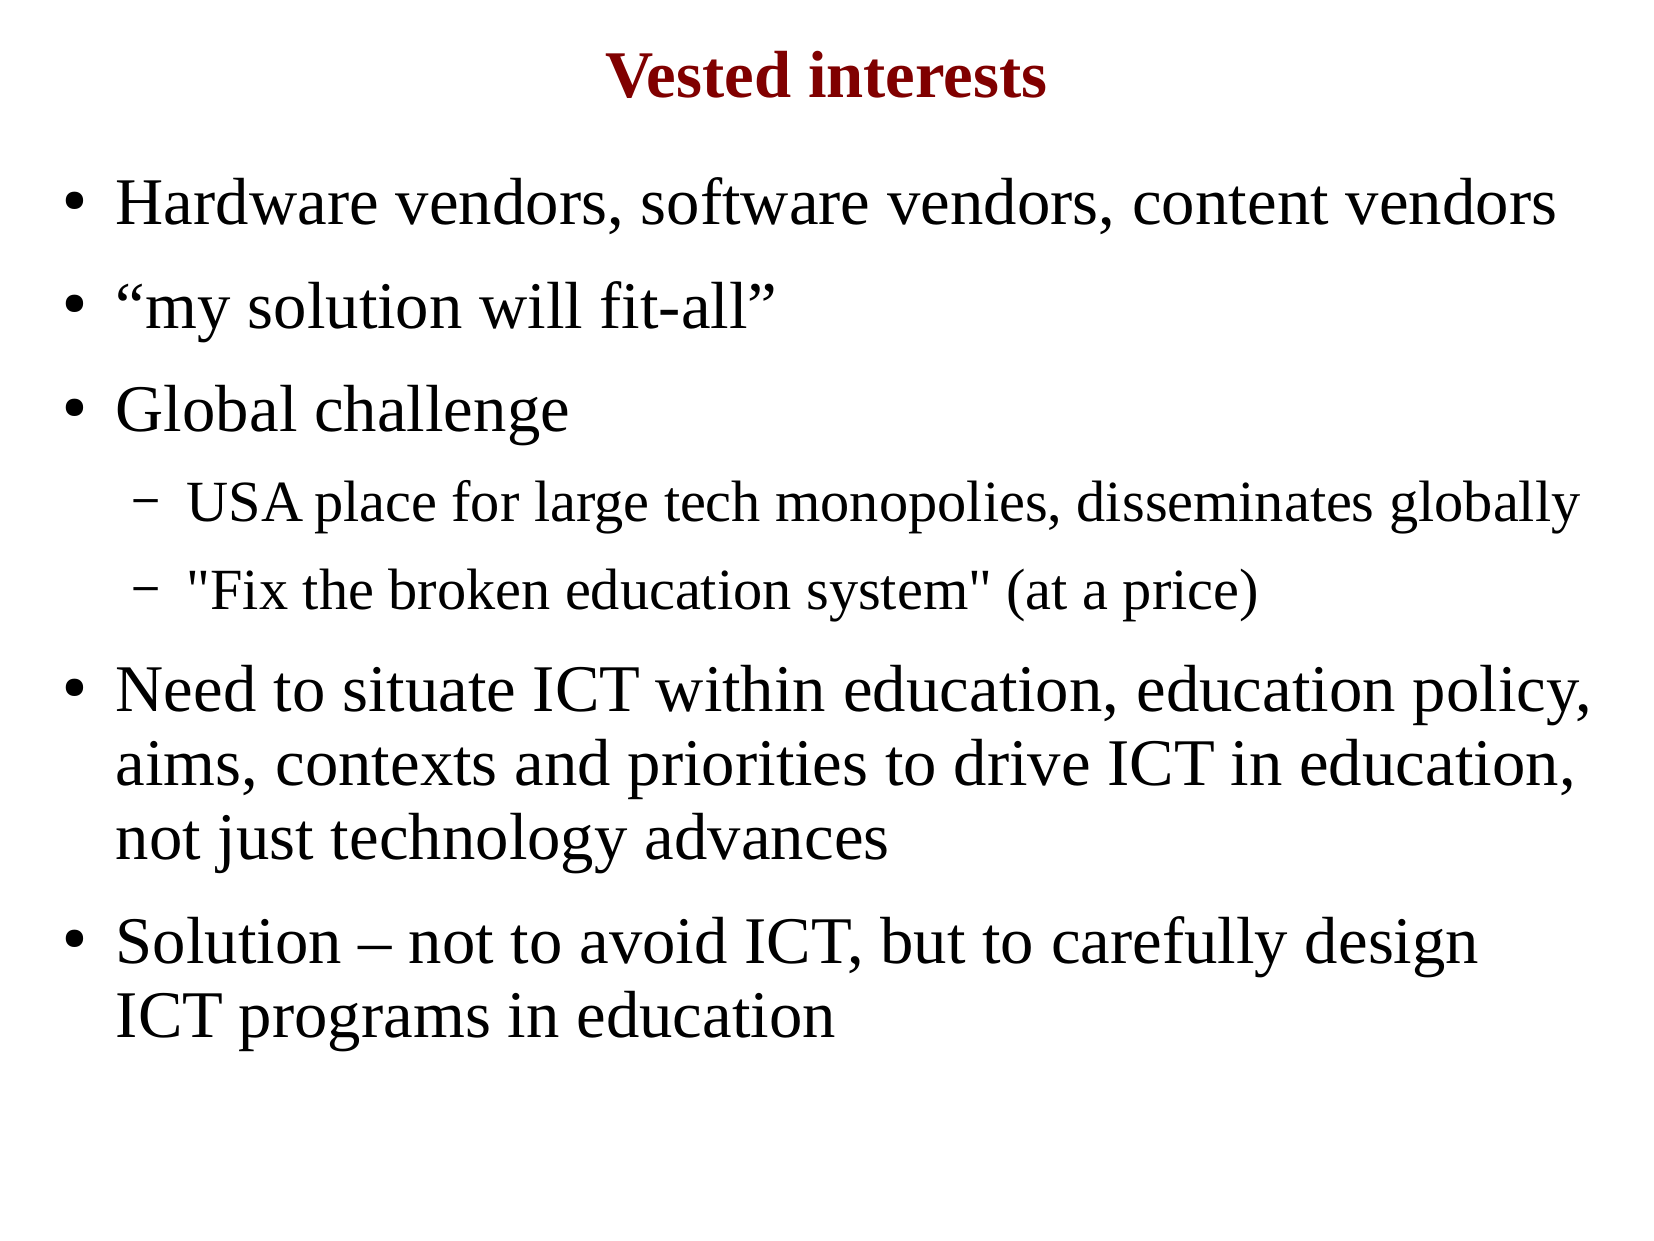

# Vested interests
Hardware vendors, software vendors, content vendors
“my solution will fit-all”
Global challenge
USA place for large tech monopolies, disseminates globally
"Fix the broken education system" (at a price)
Need to situate ICT within education, education policy, aims, contexts and priorities to drive ICT in education, not just technology advances
Solution – not to avoid ICT, but to carefully design ICT programs in education